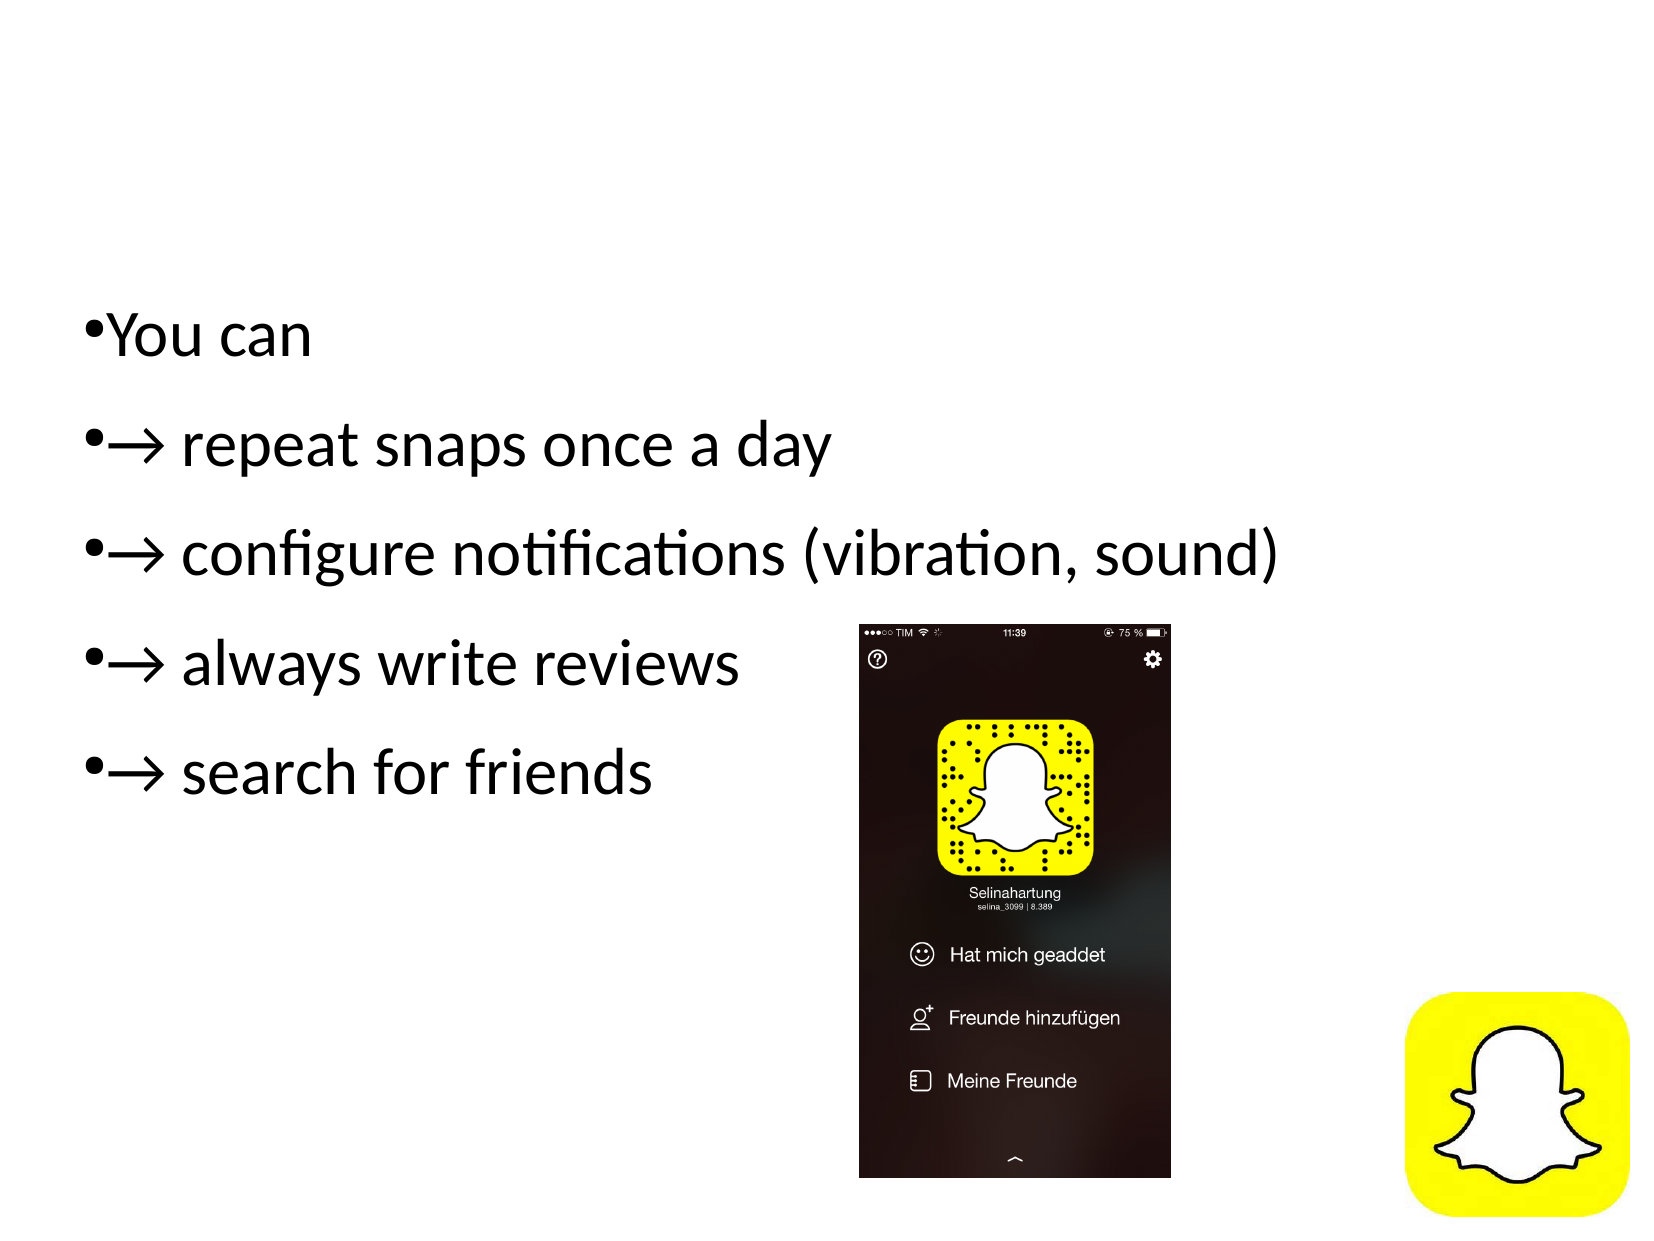

#
You can
→ repeat snaps once a day
→ configure notifications (vibration, sound)
→ always write reviews
→ search for friends